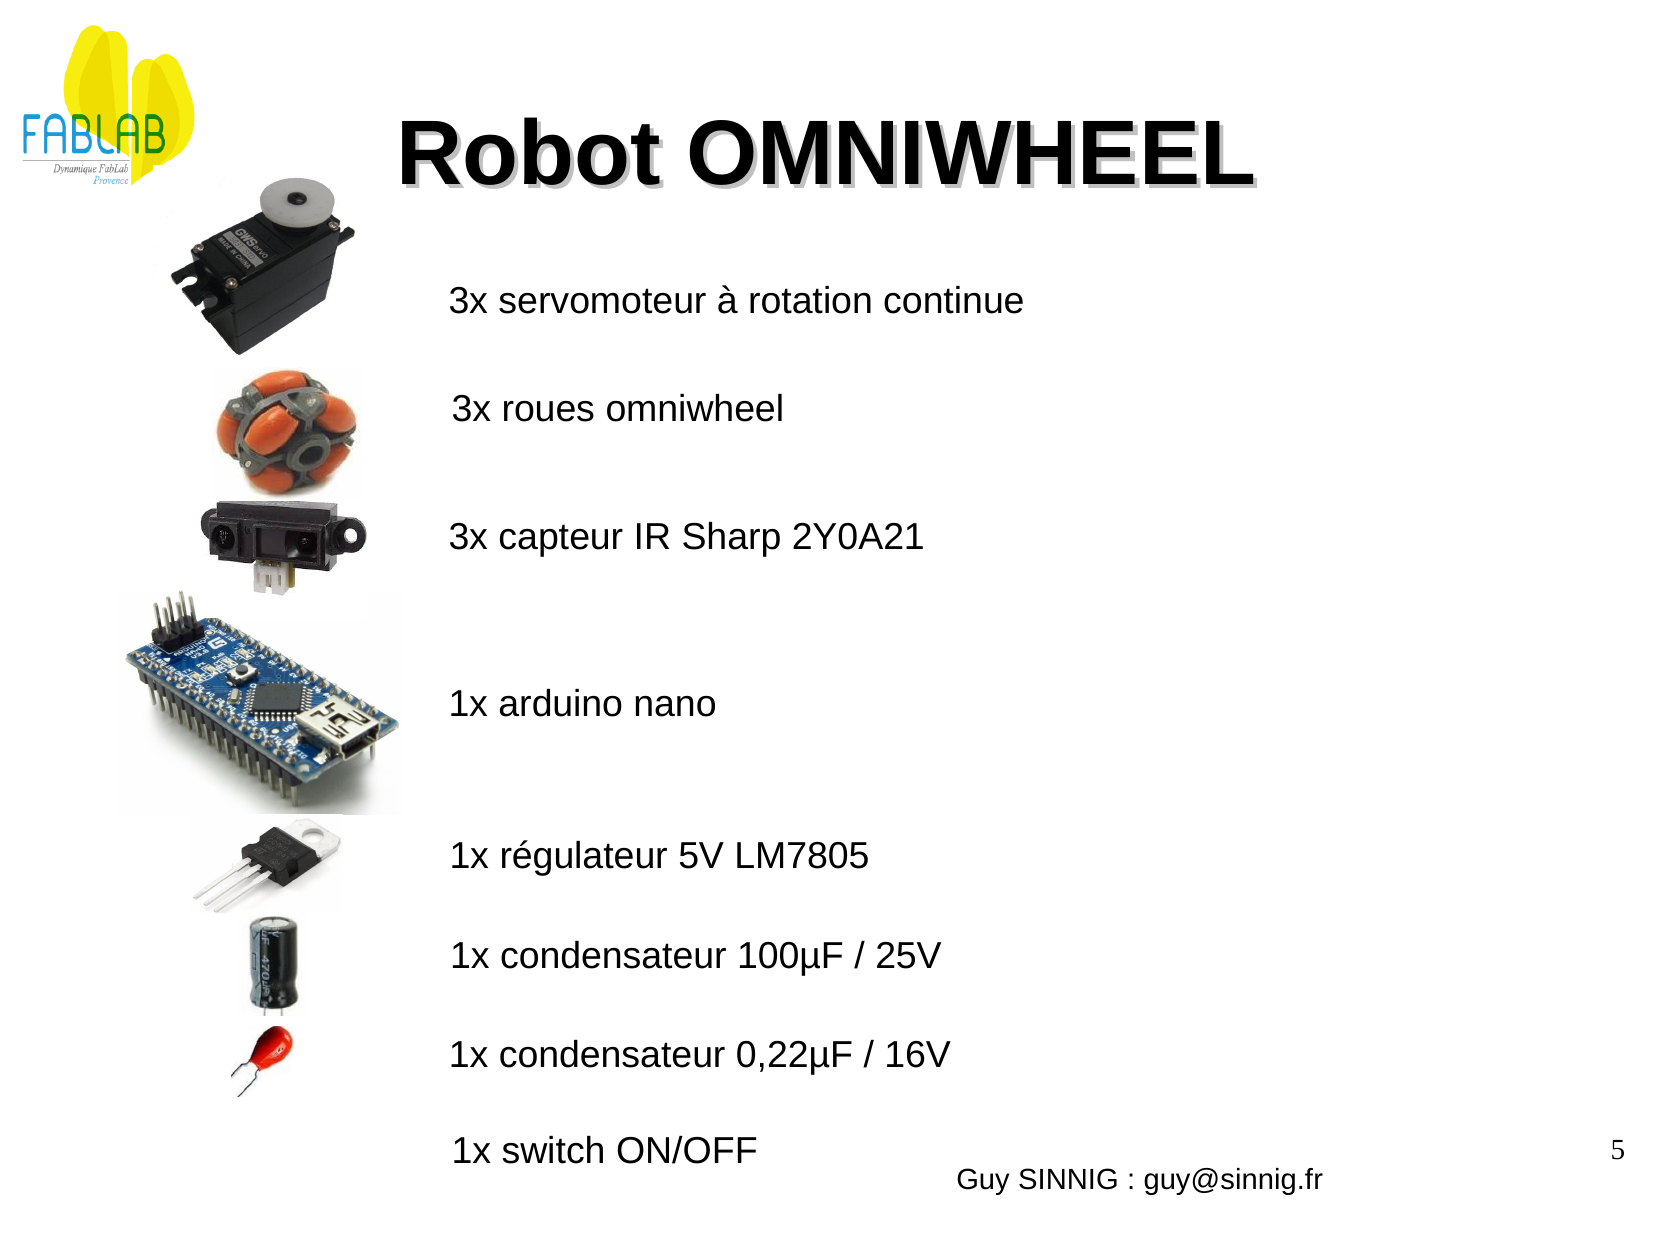

# Robot OMNIWHEEL
3x servomoteur à rotation continue
3x roues omniwheel
3x capteur IR Sharp 2Y0A21
1x arduino nano
1x régulateur 5V LM7805
1x condensateur 100µF / 25V
1x condensateur 0,22µF / 16V
1x switch ON/OFF
5